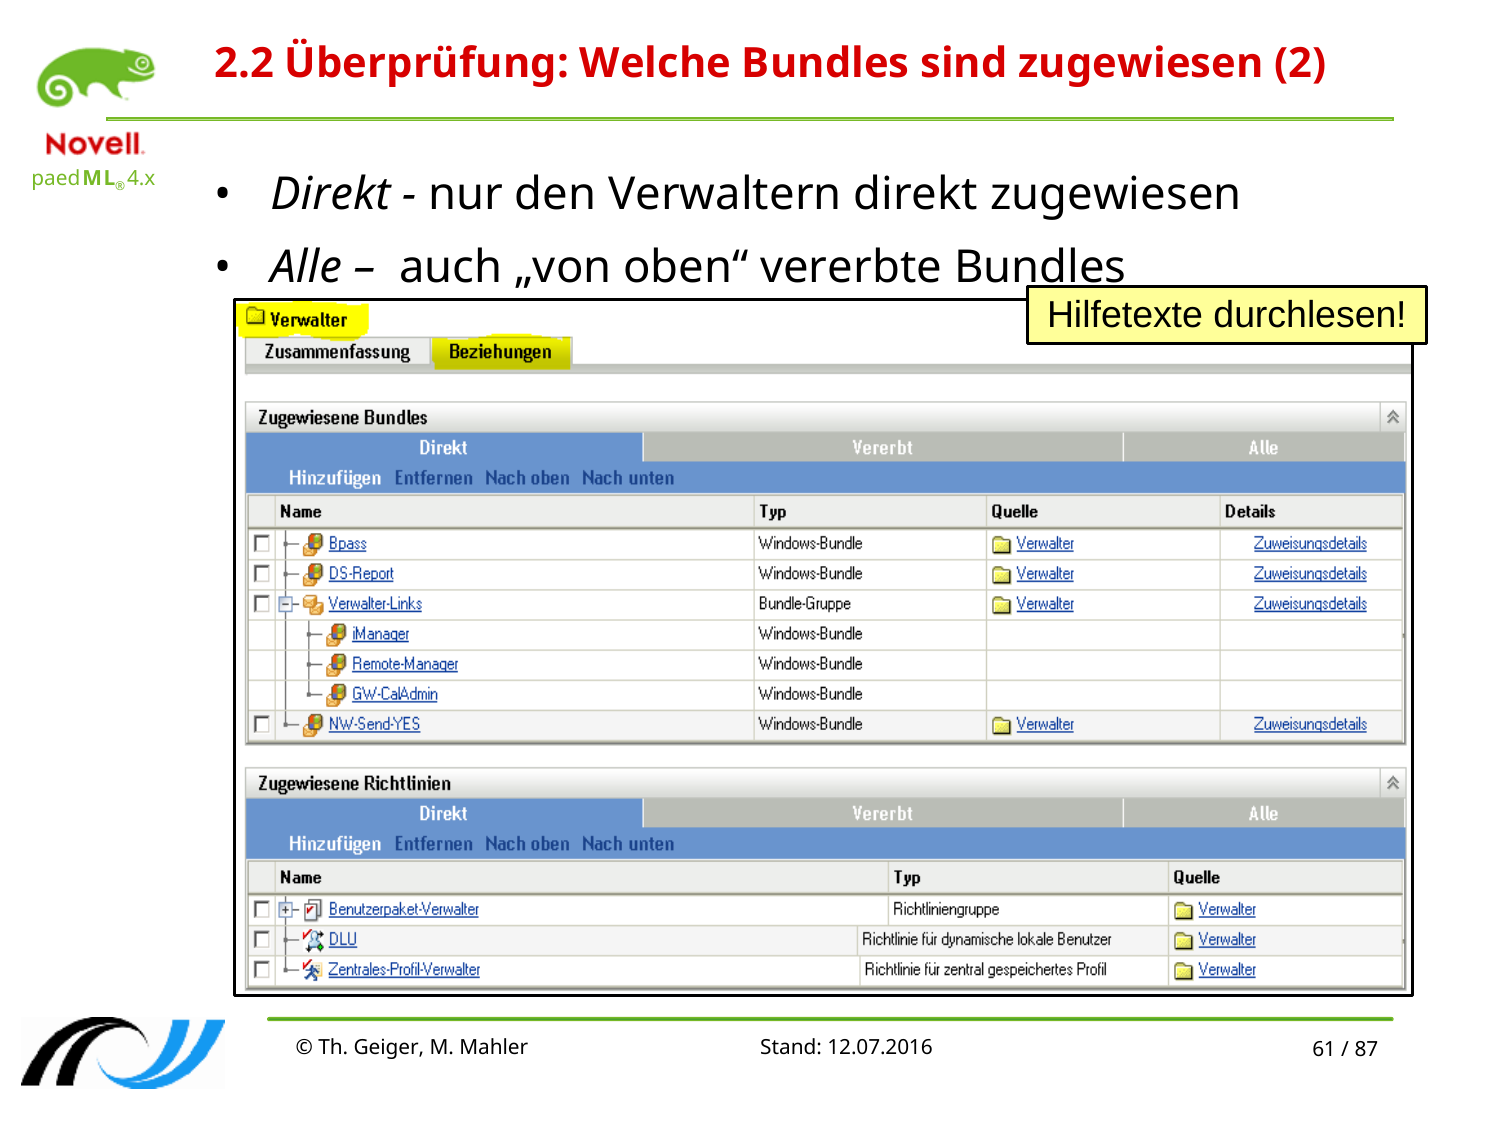

# 2.2 Überprüfung: Welche Bundles sind zugewiesen (2)
Direkt - nur den Verwaltern direkt zugewiesen
Alle – auch „von oben“ vererbte Bundles
Hilfetexte durchlesen!
© Th. Geiger, M. Mahler
12.07.2016
61